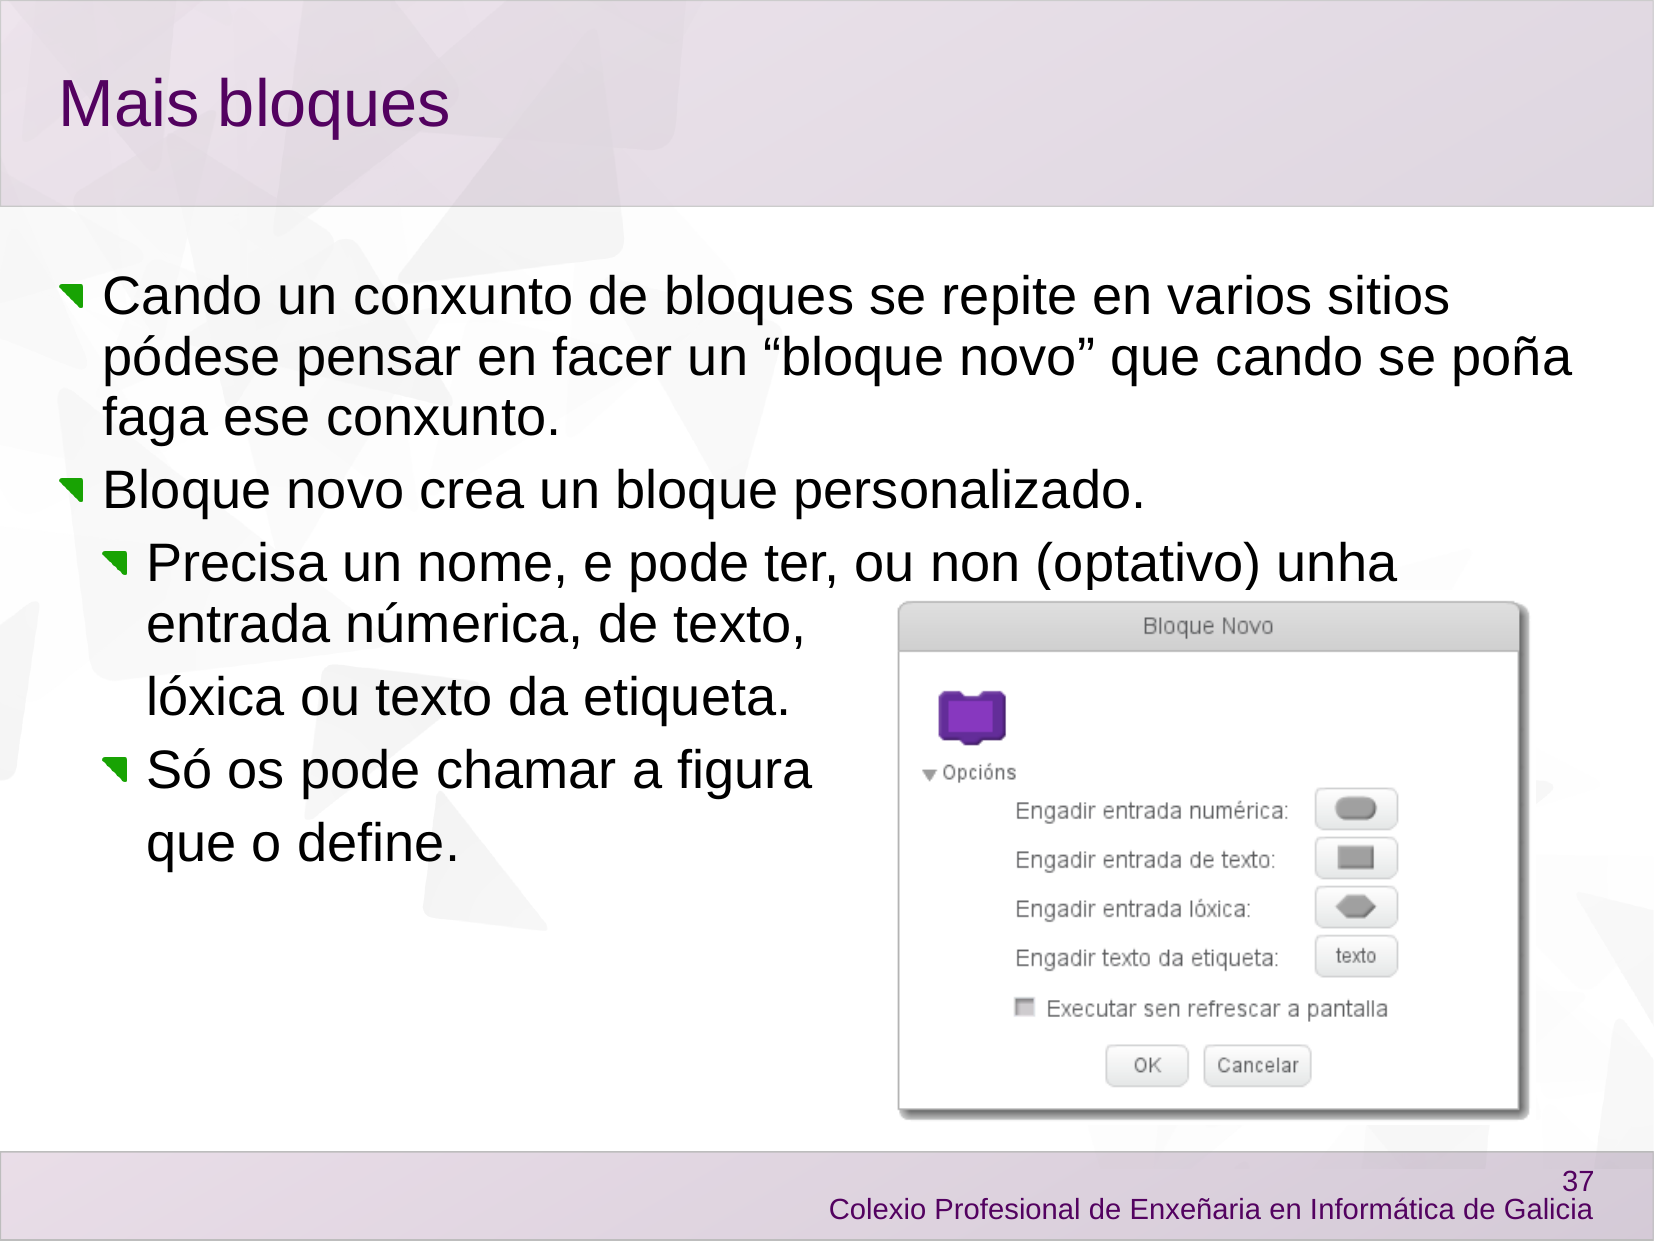

# Mais bloques
Cando un conxunto de bloques se repite en varios sitios pódese pensar en facer un “bloque novo” que cando se poña faga ese conxunto.
Bloque novo crea un bloque personalizado.
Precisa un nome, e pode ter, ou non (optativo) unha entrada númerica, de texto,
lóxica ou texto da etiqueta.
Só os pode chamar a figura
que o define.
37
Colexio Profesional de Enxeñaria en Informática de Galicia